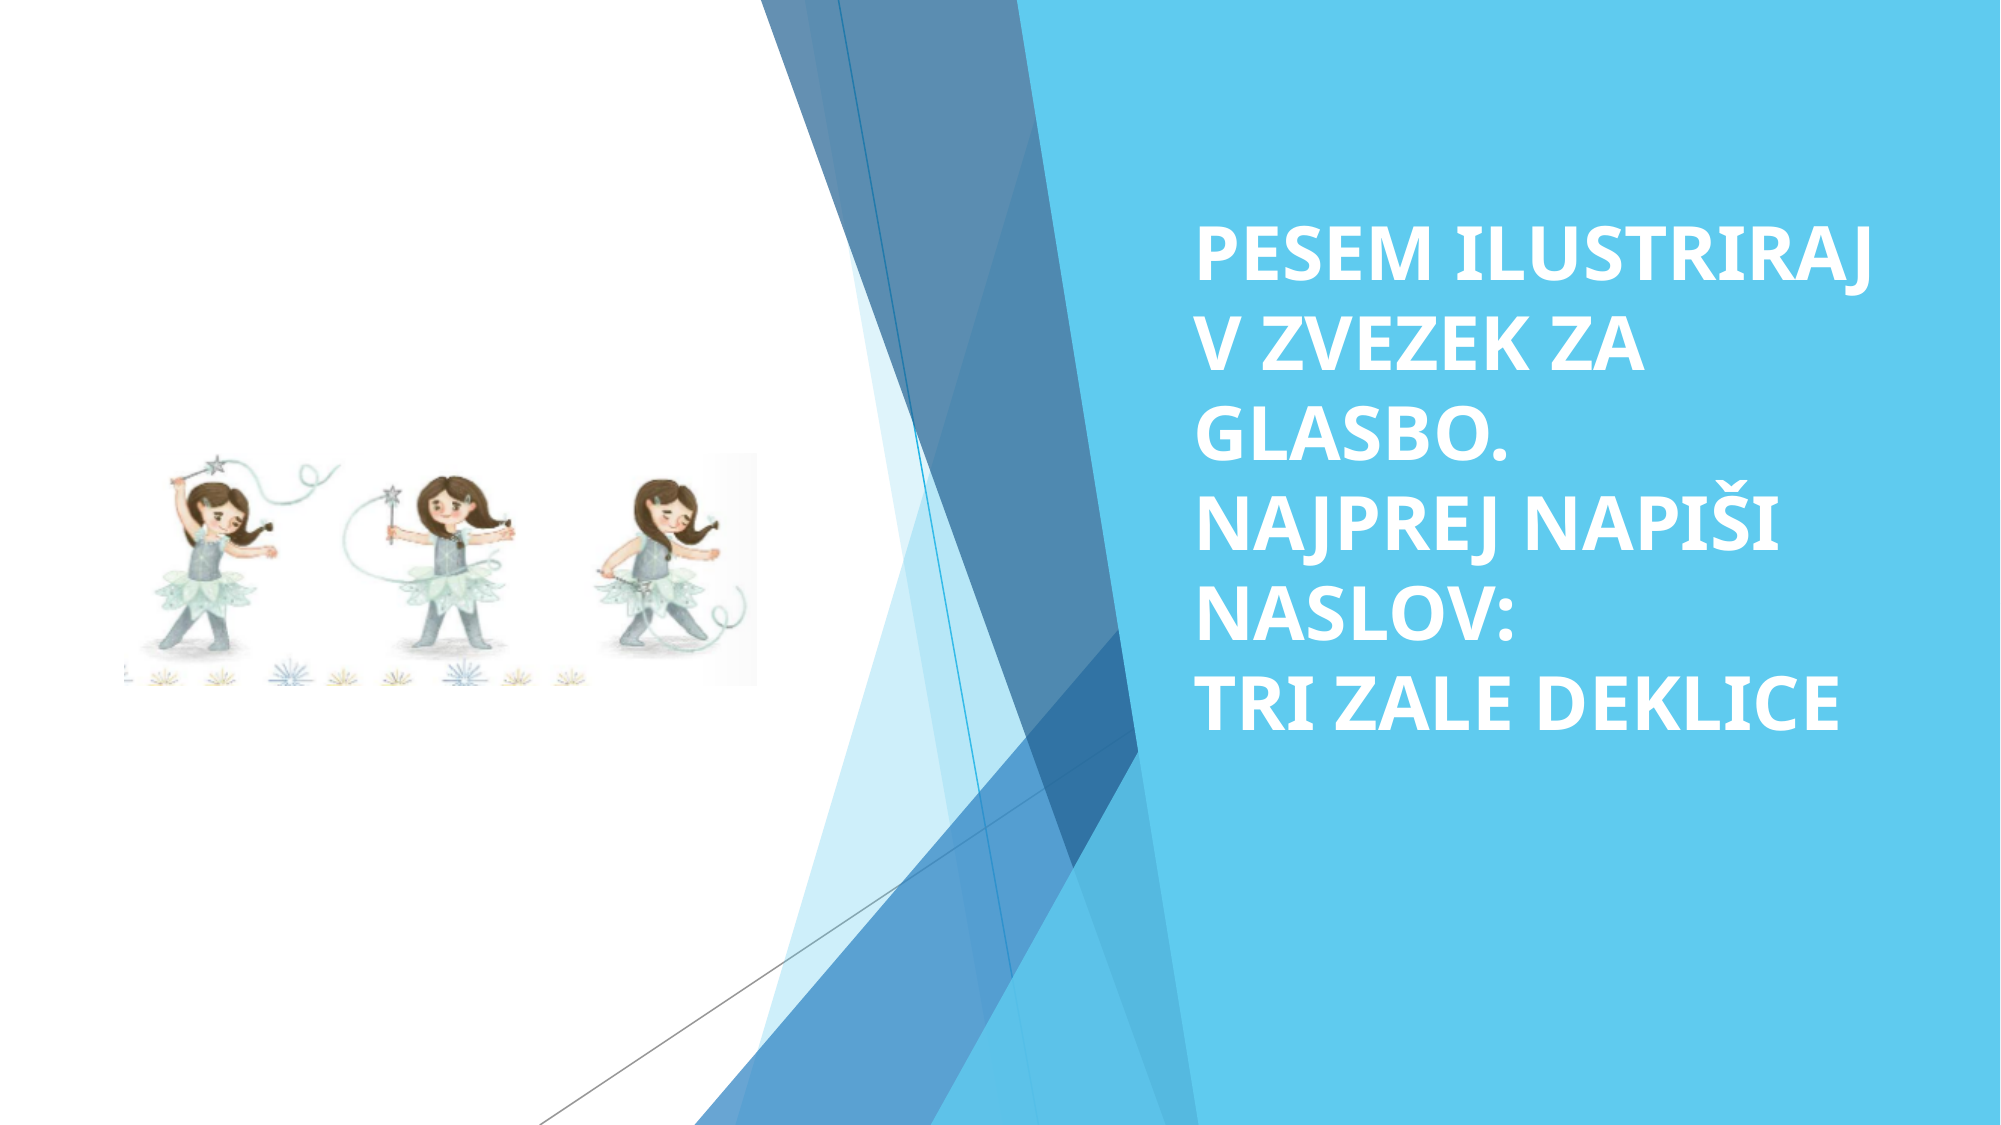

# PESEM ILUSTRIRAJ V ZVEZEK ZA GLASBO. NAJPREJ NAPIŠI NASLOV: TRI ZALE DEKLICE